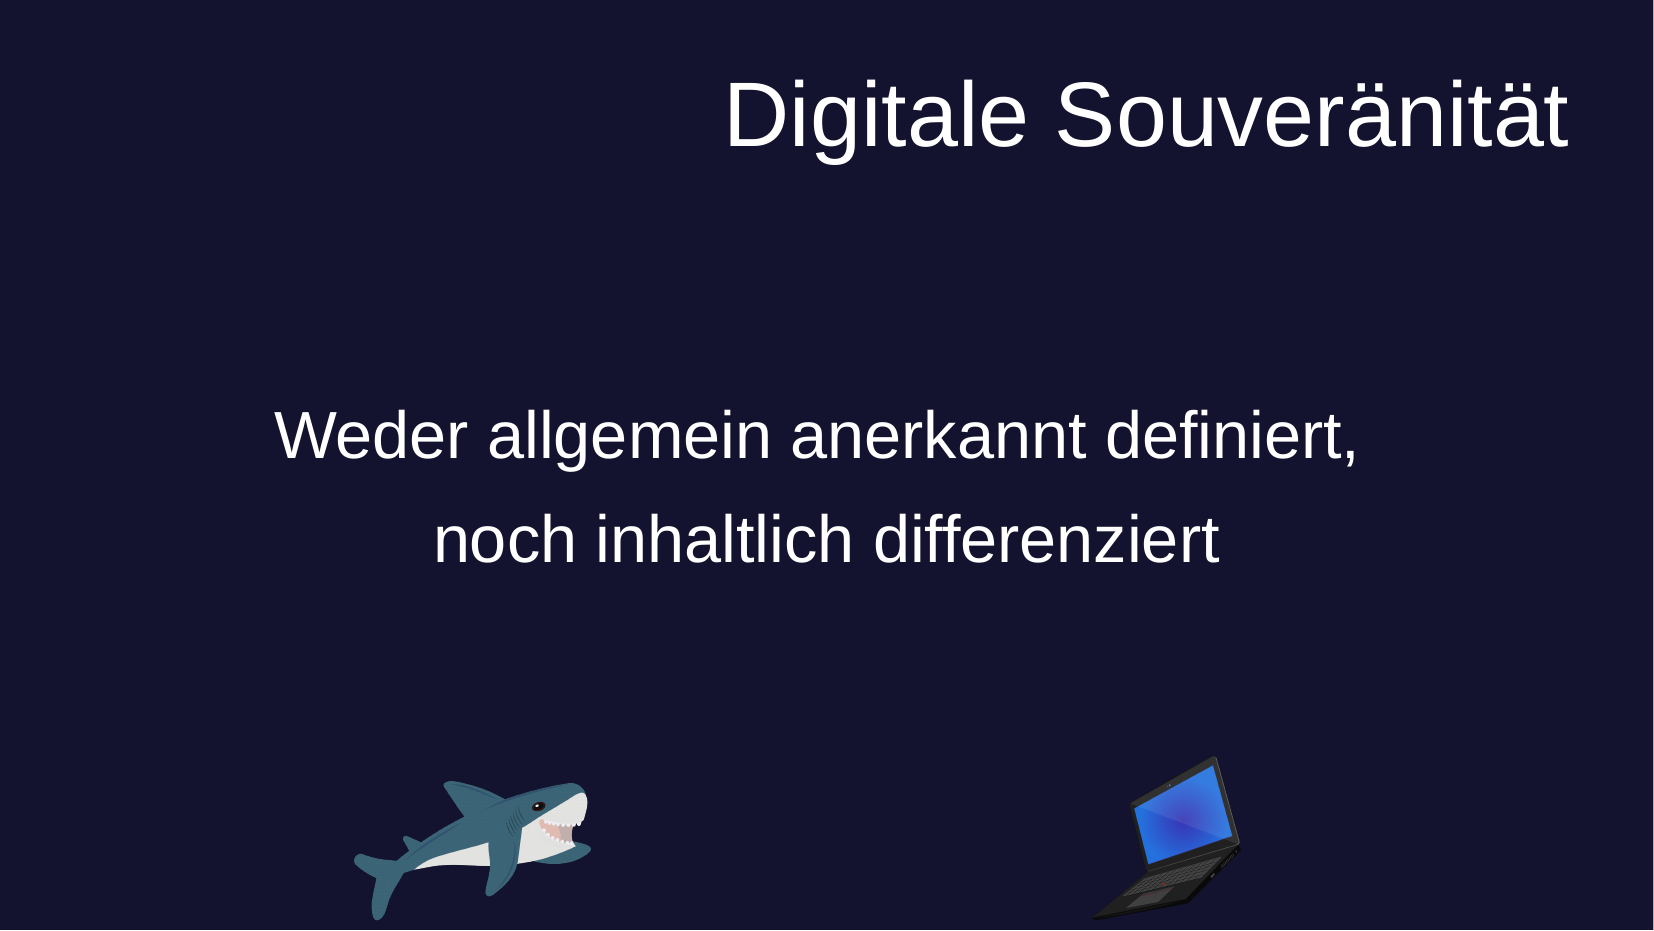

# Digitale Souveränität
Weder allgemein anerkannt definiert,
noch inhaltlich differenziert